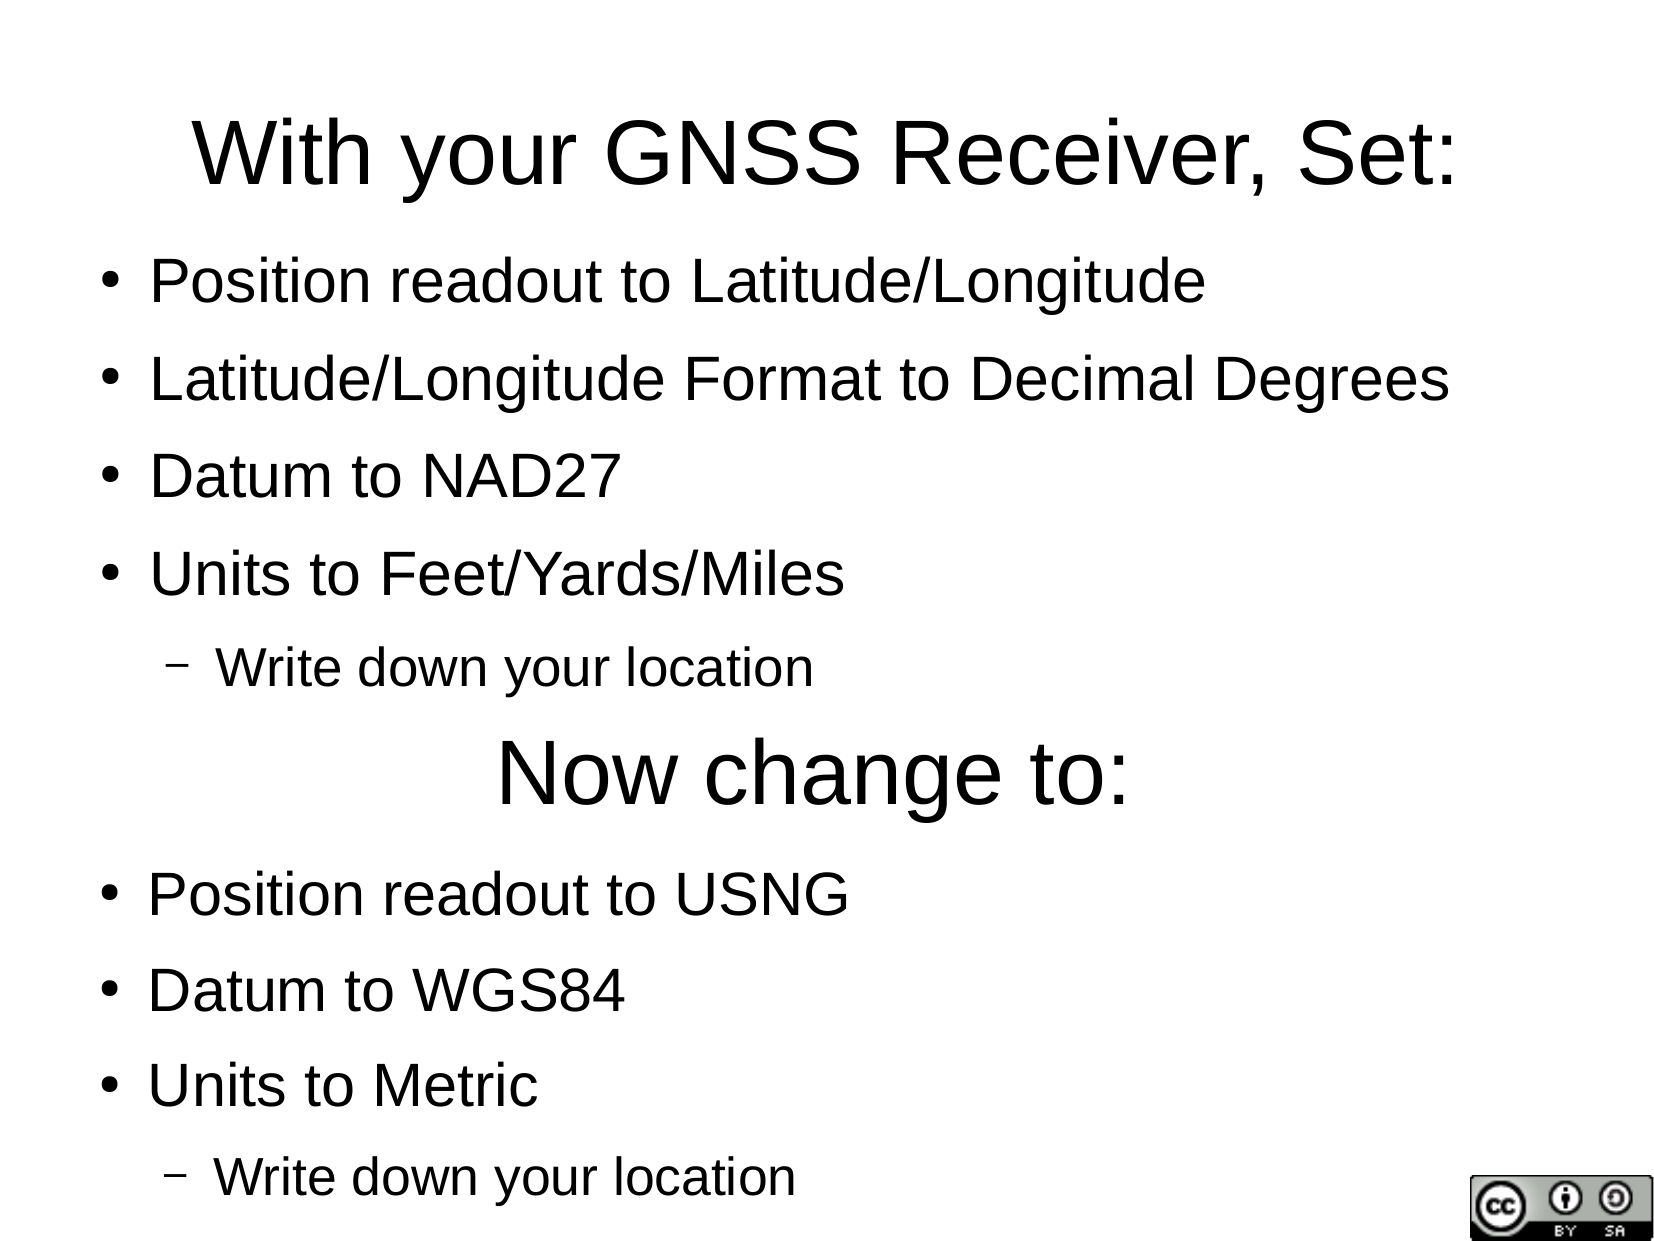

# With your GNSS Receiver, Set:
Position readout to Latitude/Longitude
Latitude/Longitude Format to Decimal Degrees
Datum to NAD27
Units to Feet/Yards/Miles
Write down your location
Now change to:
Position readout to USNG
Datum to WGS84
Units to Metric
Write down your location